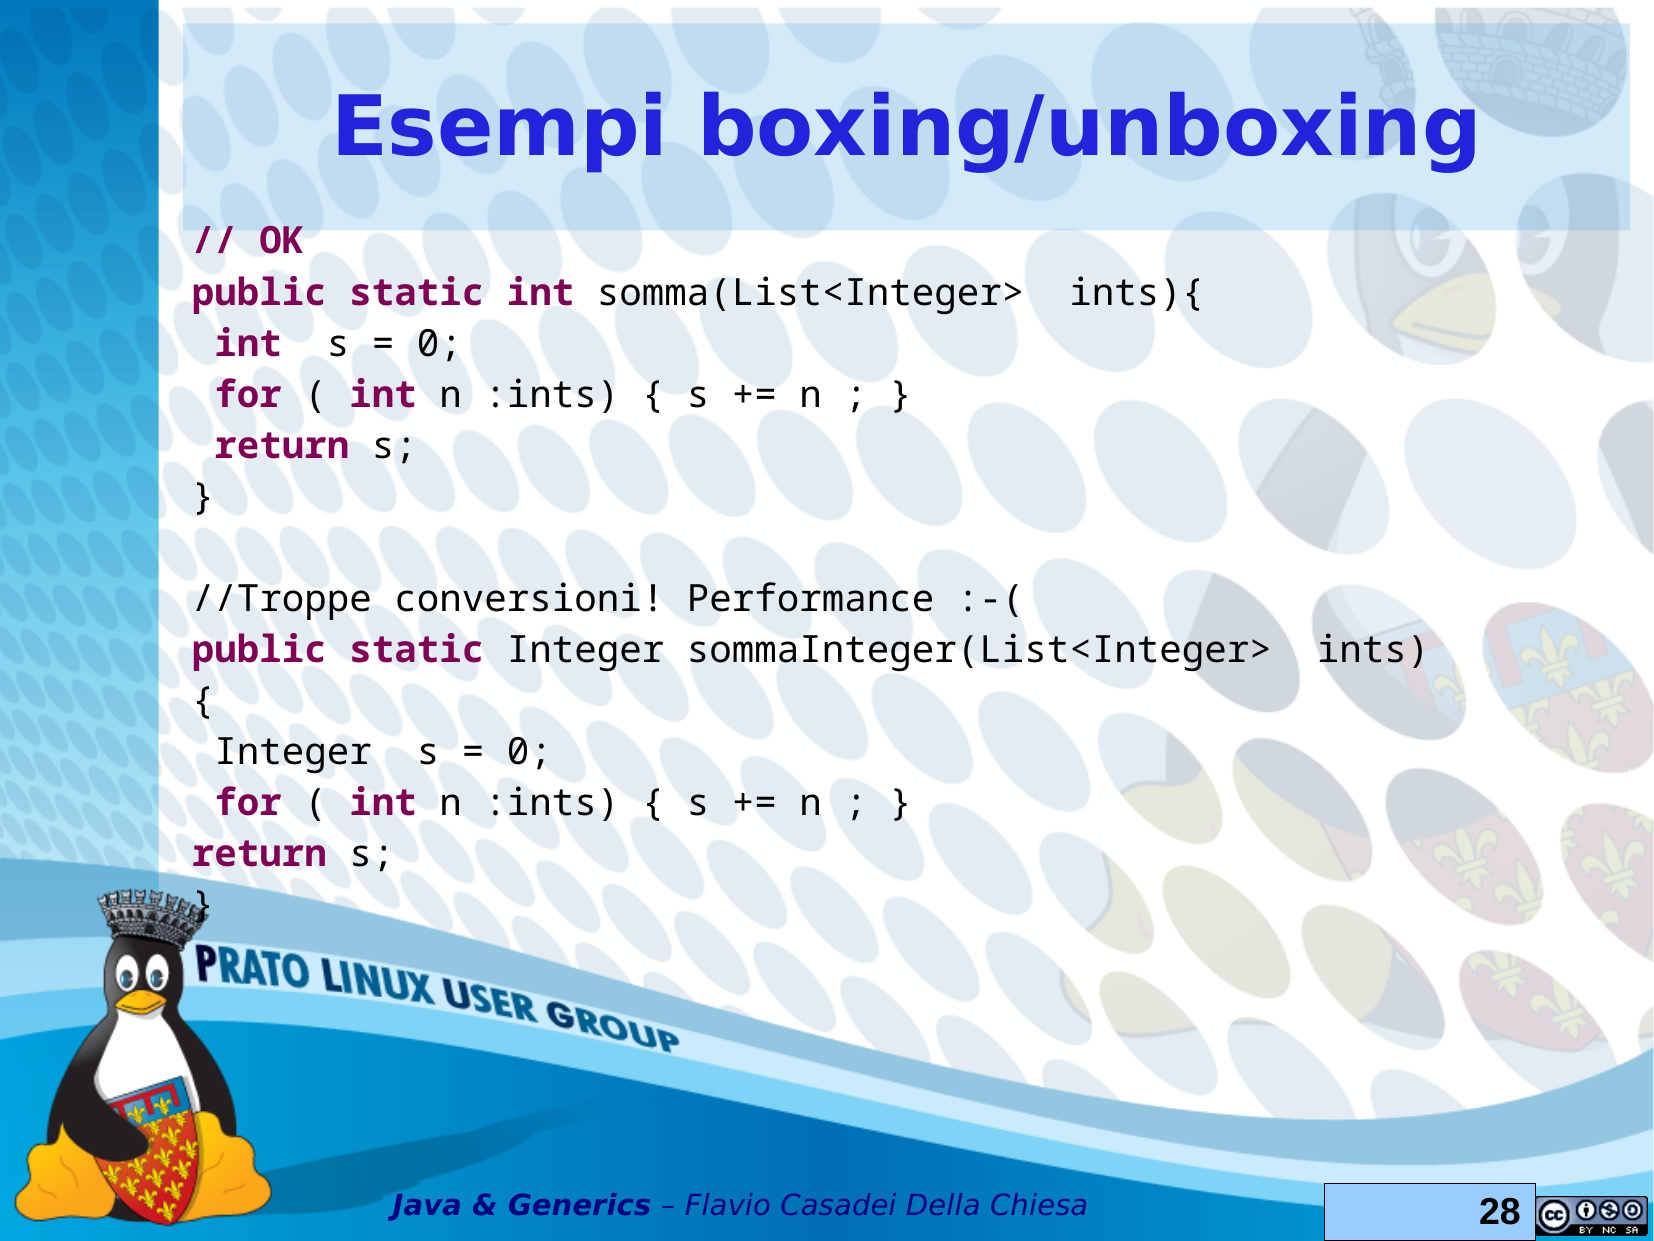

# Esempi boxing/unboxing
// OK
public static int somma(List<Integer> ints){
 int s = 0;
 for ( int n :ints) { s += n ; }
 return s;
}
//Troppe conversioni! Performance :-(
public static Integer sommaInteger(List<Integer> ints){
 Integer s = 0;
 for ( int n :ints) { s += n ; }
return s;
}